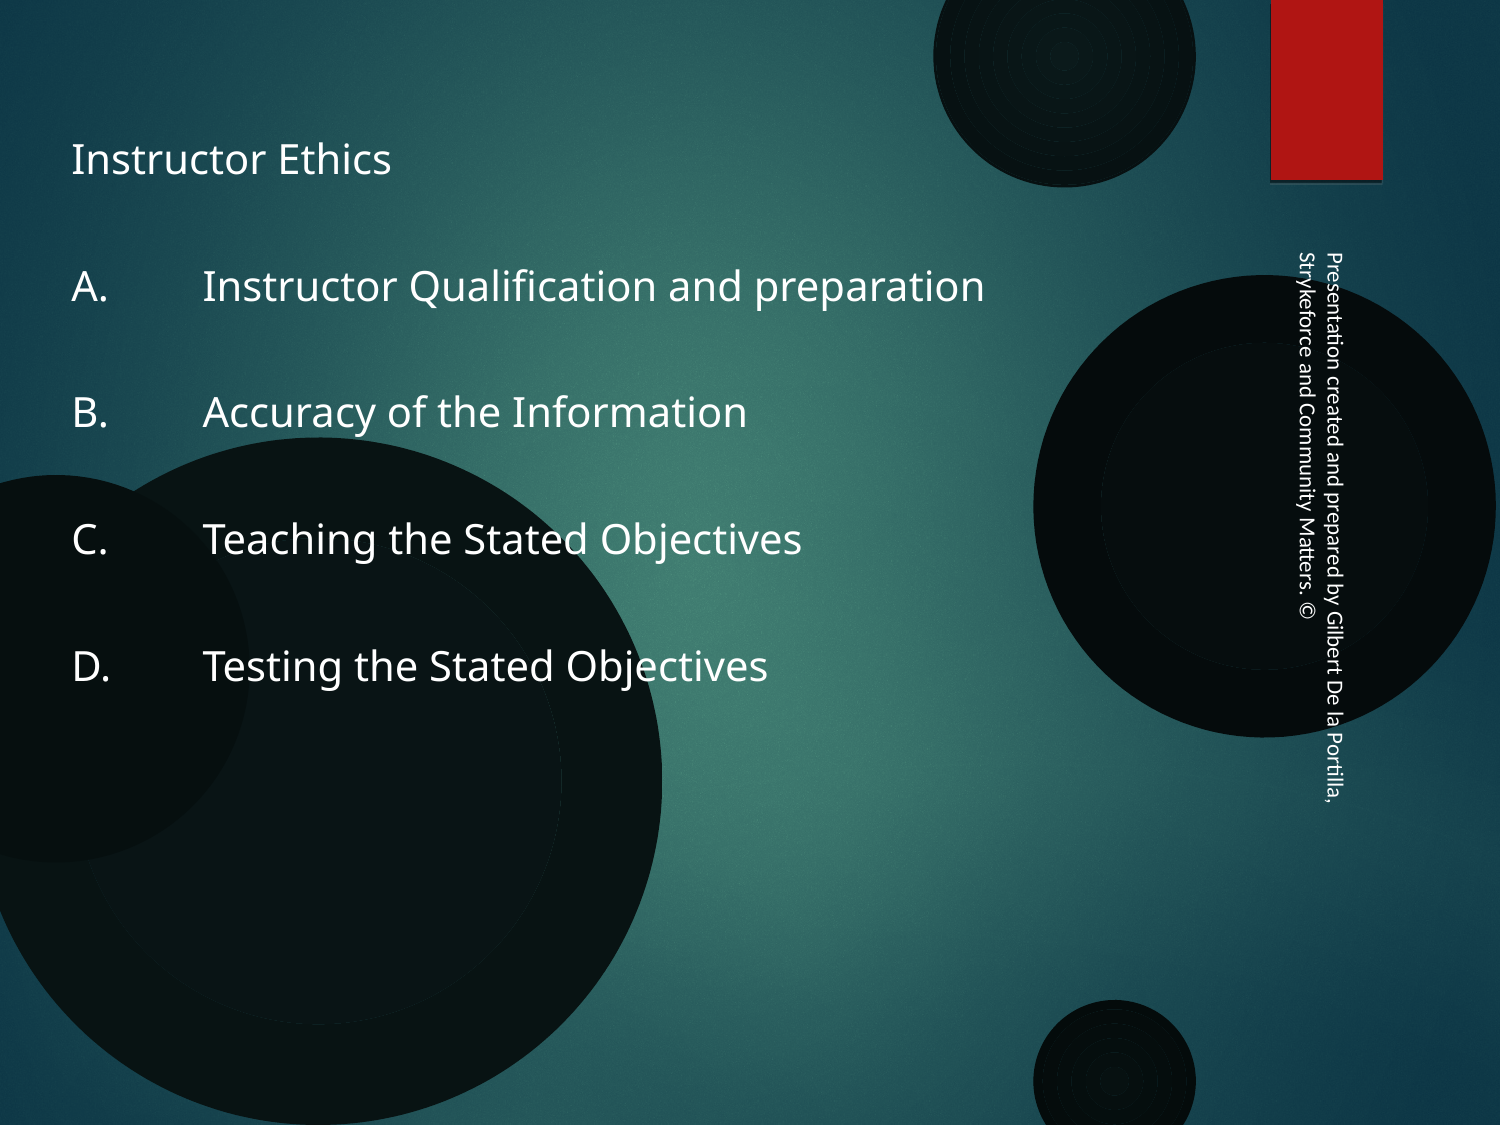

# Instructor Ethics
A.	Instructor Qualification and preparation
B.	Accuracy of the Information
C.	Teaching the Stated Objectives
D.	Testing the Stated Objectives
Presentation created and prepared by Gilbert De la Portilla, Strykeforce and Community Matters. ©